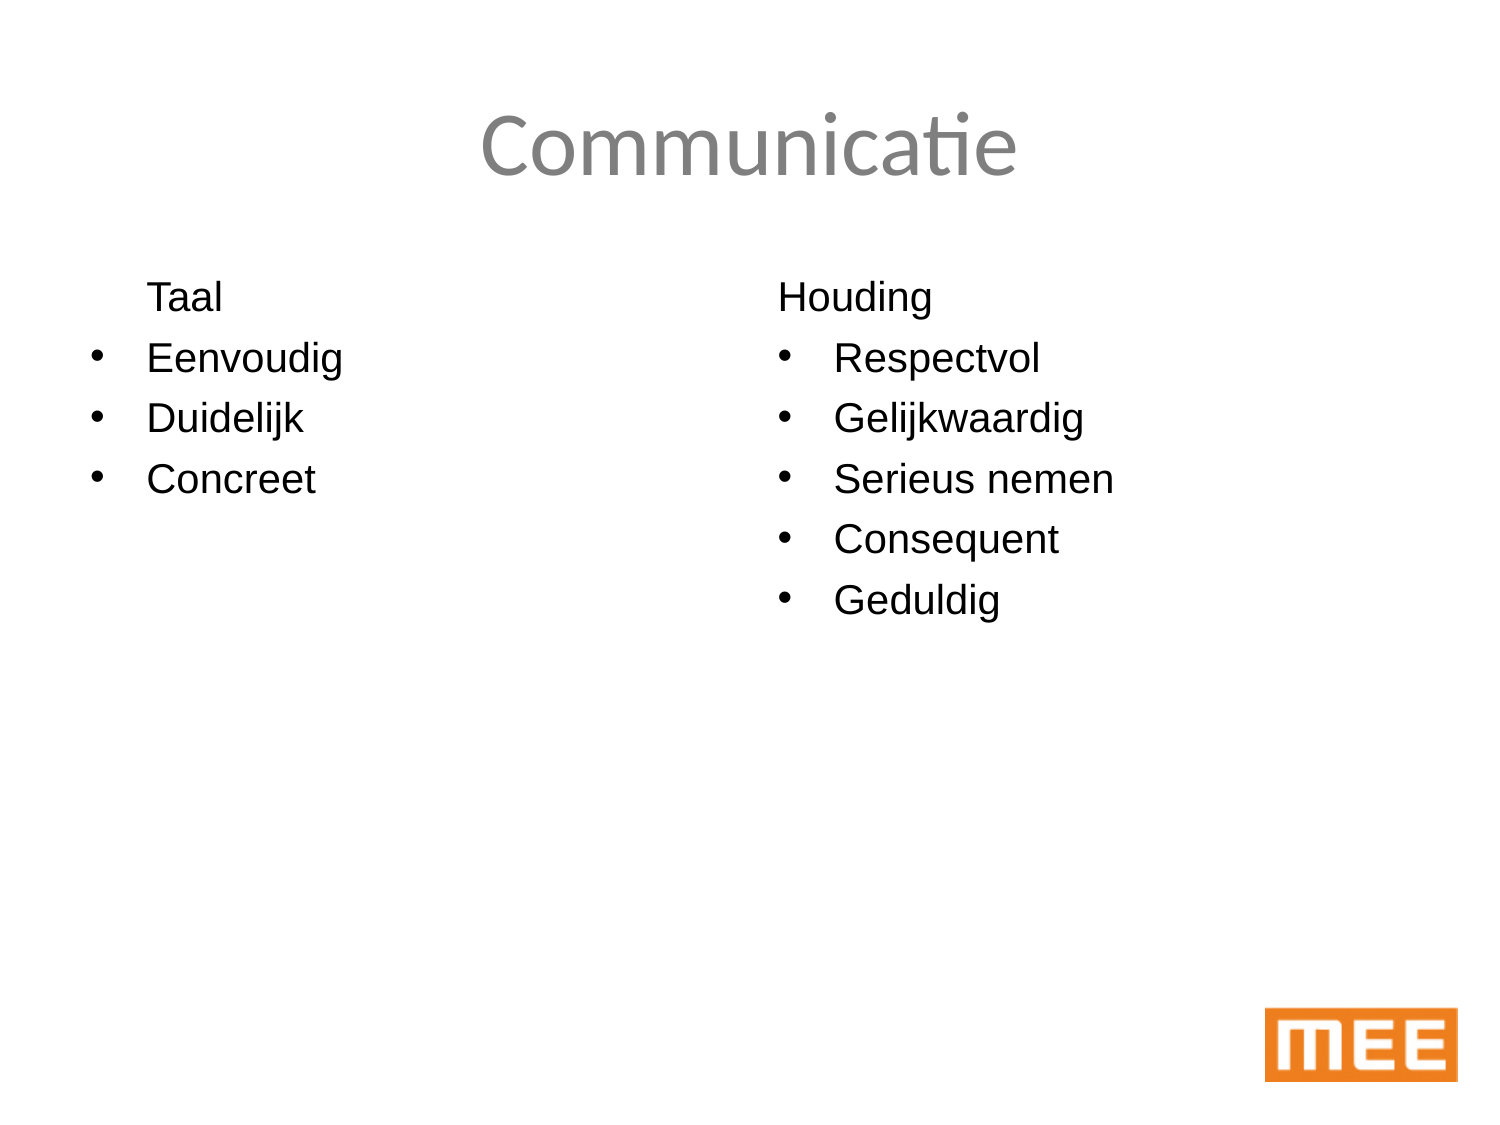

# Communicatie
Taal
Eenvoudig
Duidelijk
Concreet
Houding
Respectvol
Gelijkwaardig
Serieus nemen
Consequent
Geduldig